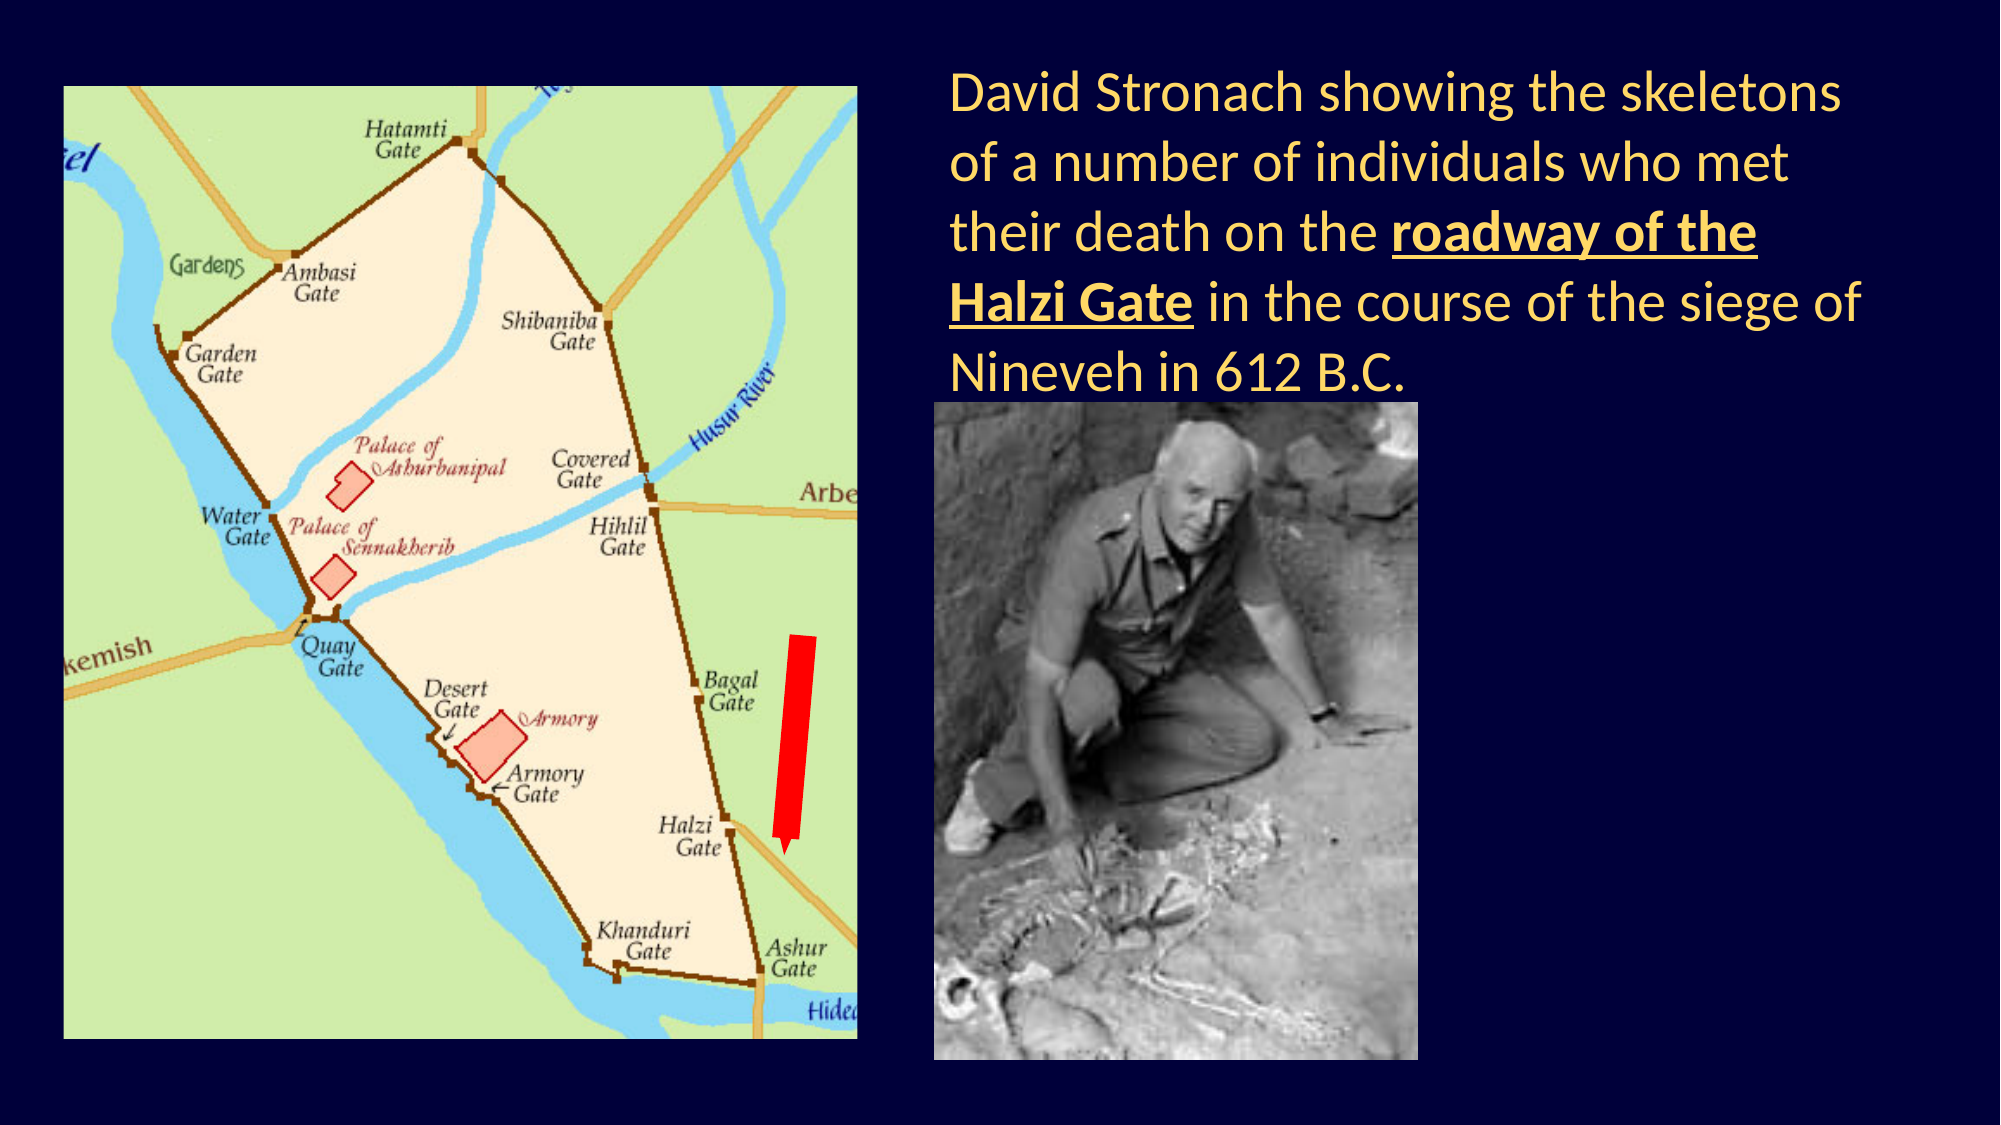

David Stronach showing the skeletons of a number of individuals who met their death on the roadway of the Halzi Gate in the course of the siege of Nineveh in 612 B.C.